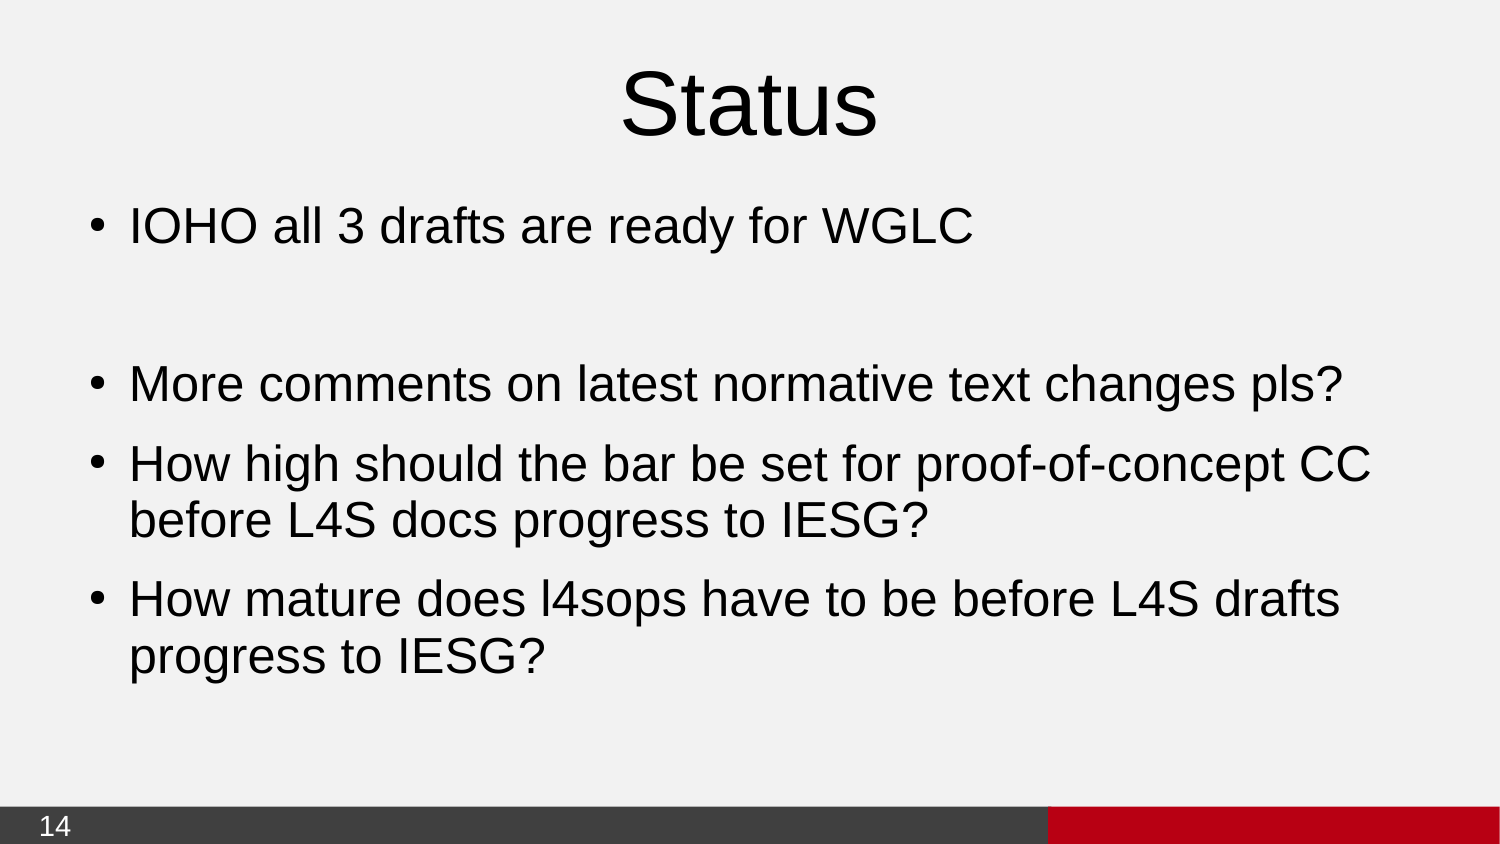

# Status
IOHO all 3 drafts are ready for WGLC
More comments on latest normative text changes pls?
How high should the bar be set for proof-of-concept CC before L4S docs progress to IESG?
How mature does l4sops have to be before L4S drafts progress to IESG?
14